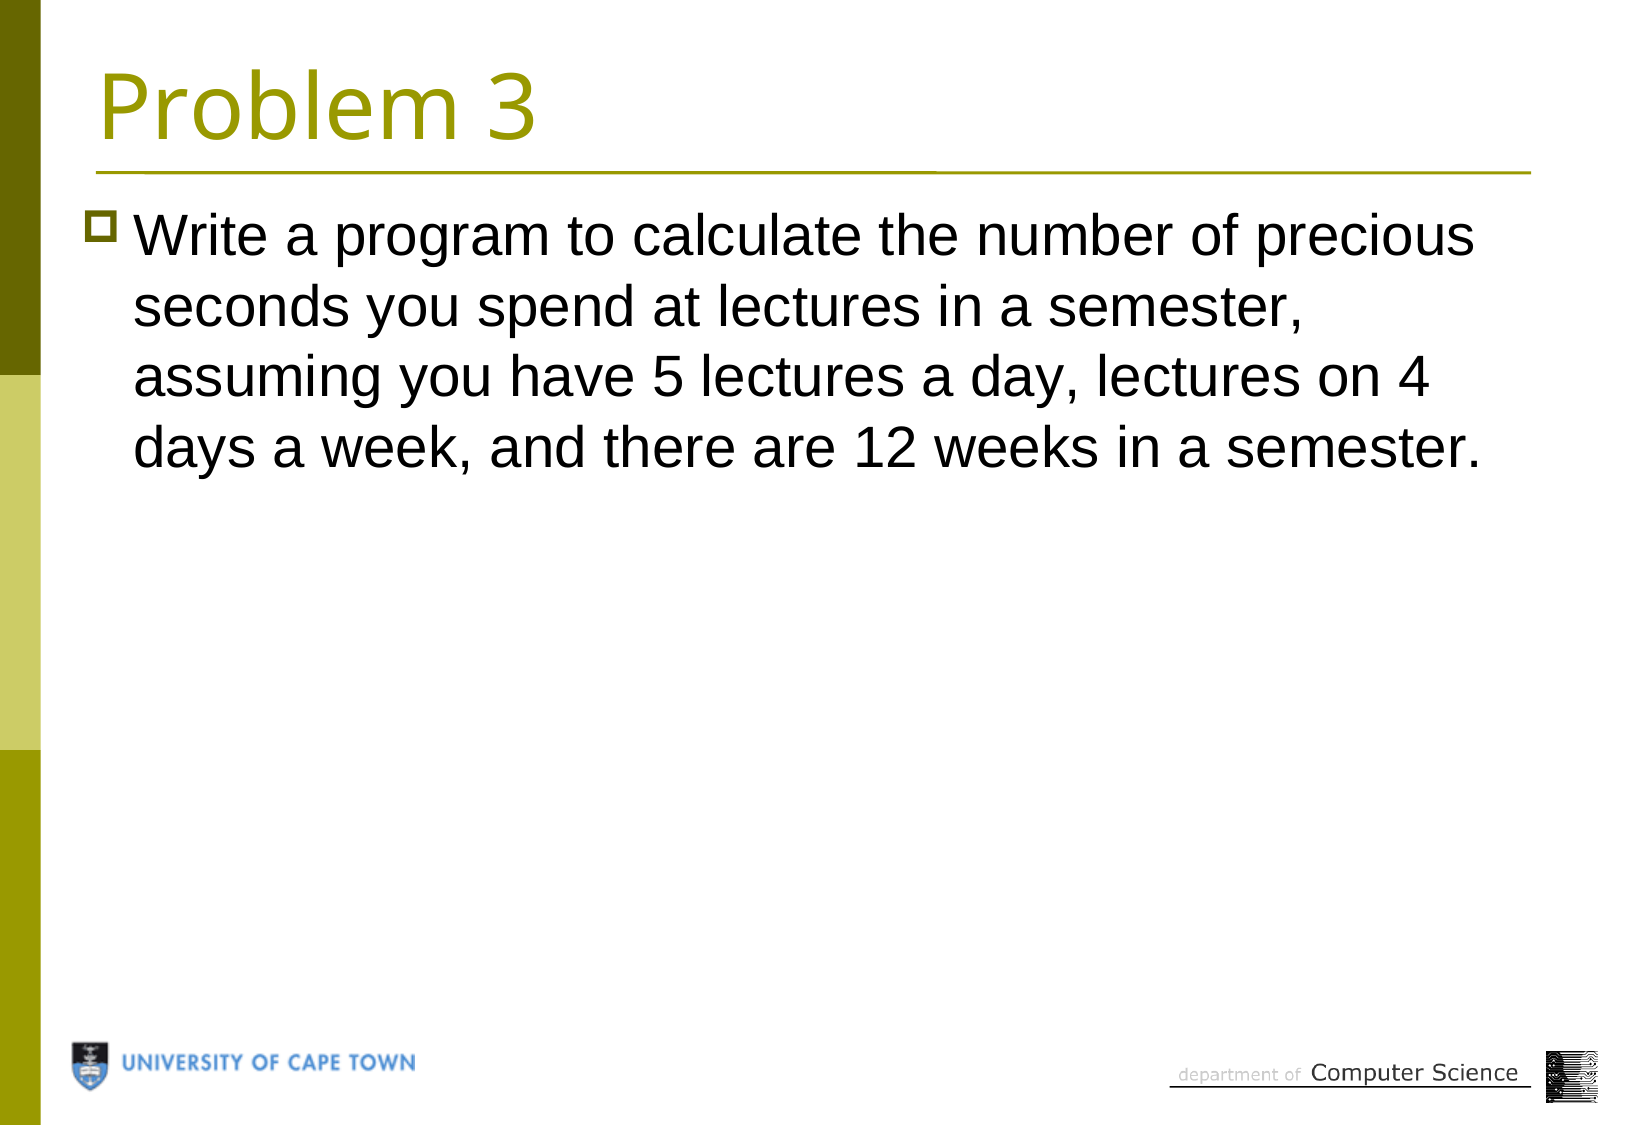

# Problem 3
Write a program to calculate the number of precious seconds you spend at lectures in a semester, assuming you have 5 lectures a day, lectures on 4 days a week, and there are 12 weeks in a semester.